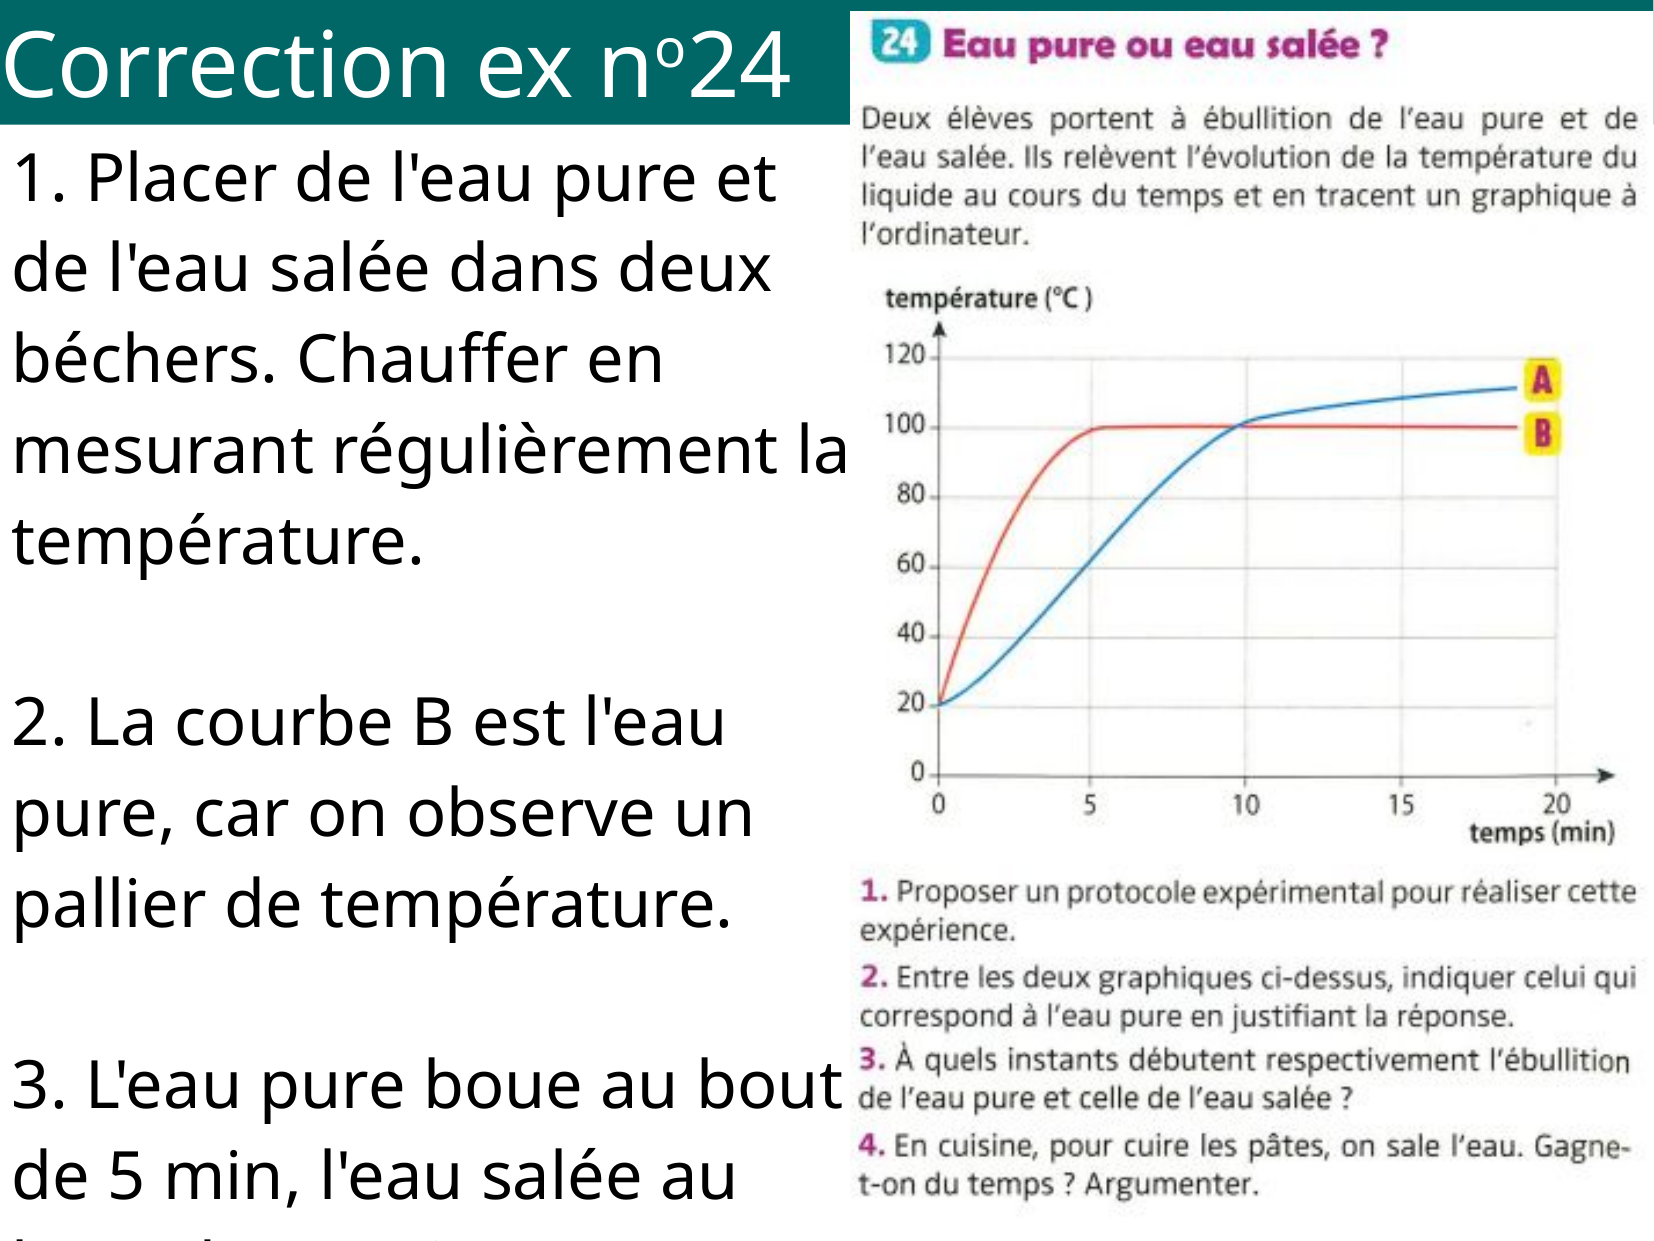

# Correction ex no24
1. Placer de l'eau pure et
de l'eau salée dans deux
béchers. Chauffer en
mesurant régulièrement la
température.
2. La courbe B est l'eau
pure, car on observe un
pallier de température.
3. L'eau pure boue au bout
de 5 min, l'eau salée au
bout de 10 min.